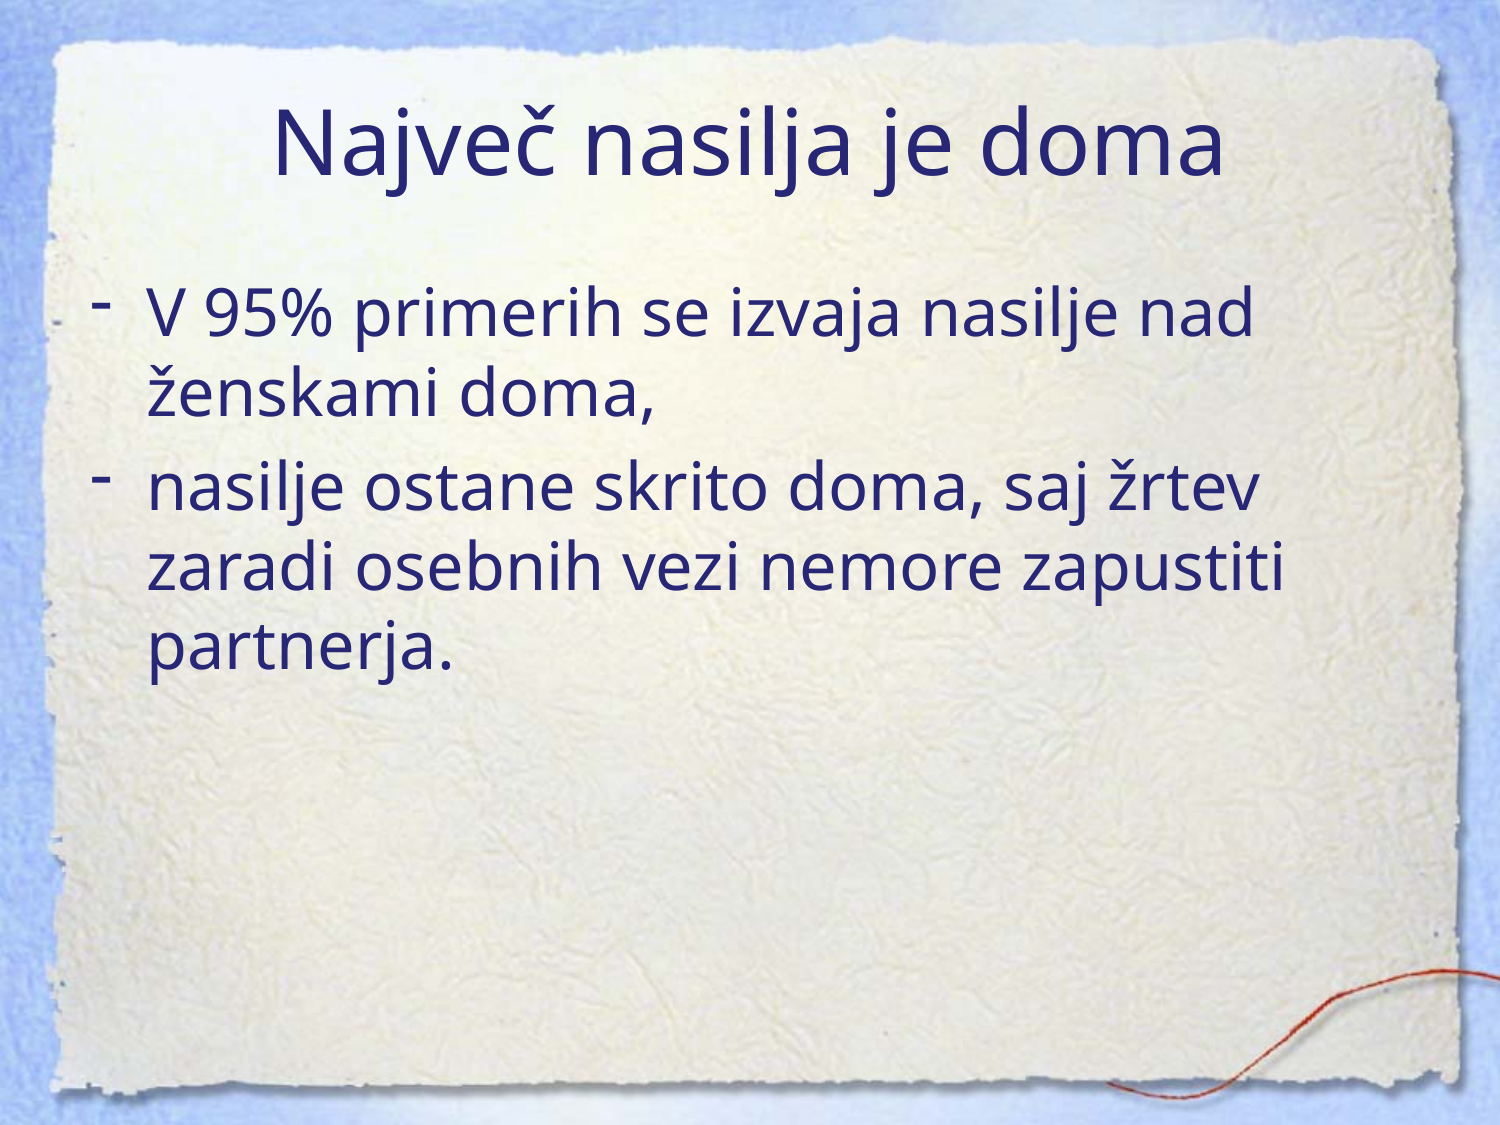

# Največ nasilja je doma
V 95% primerih se izvaja nasilje nad ženskami doma,
nasilje ostane skrito doma, saj žrtev zaradi osebnih vezi nemore zapustiti partnerja.